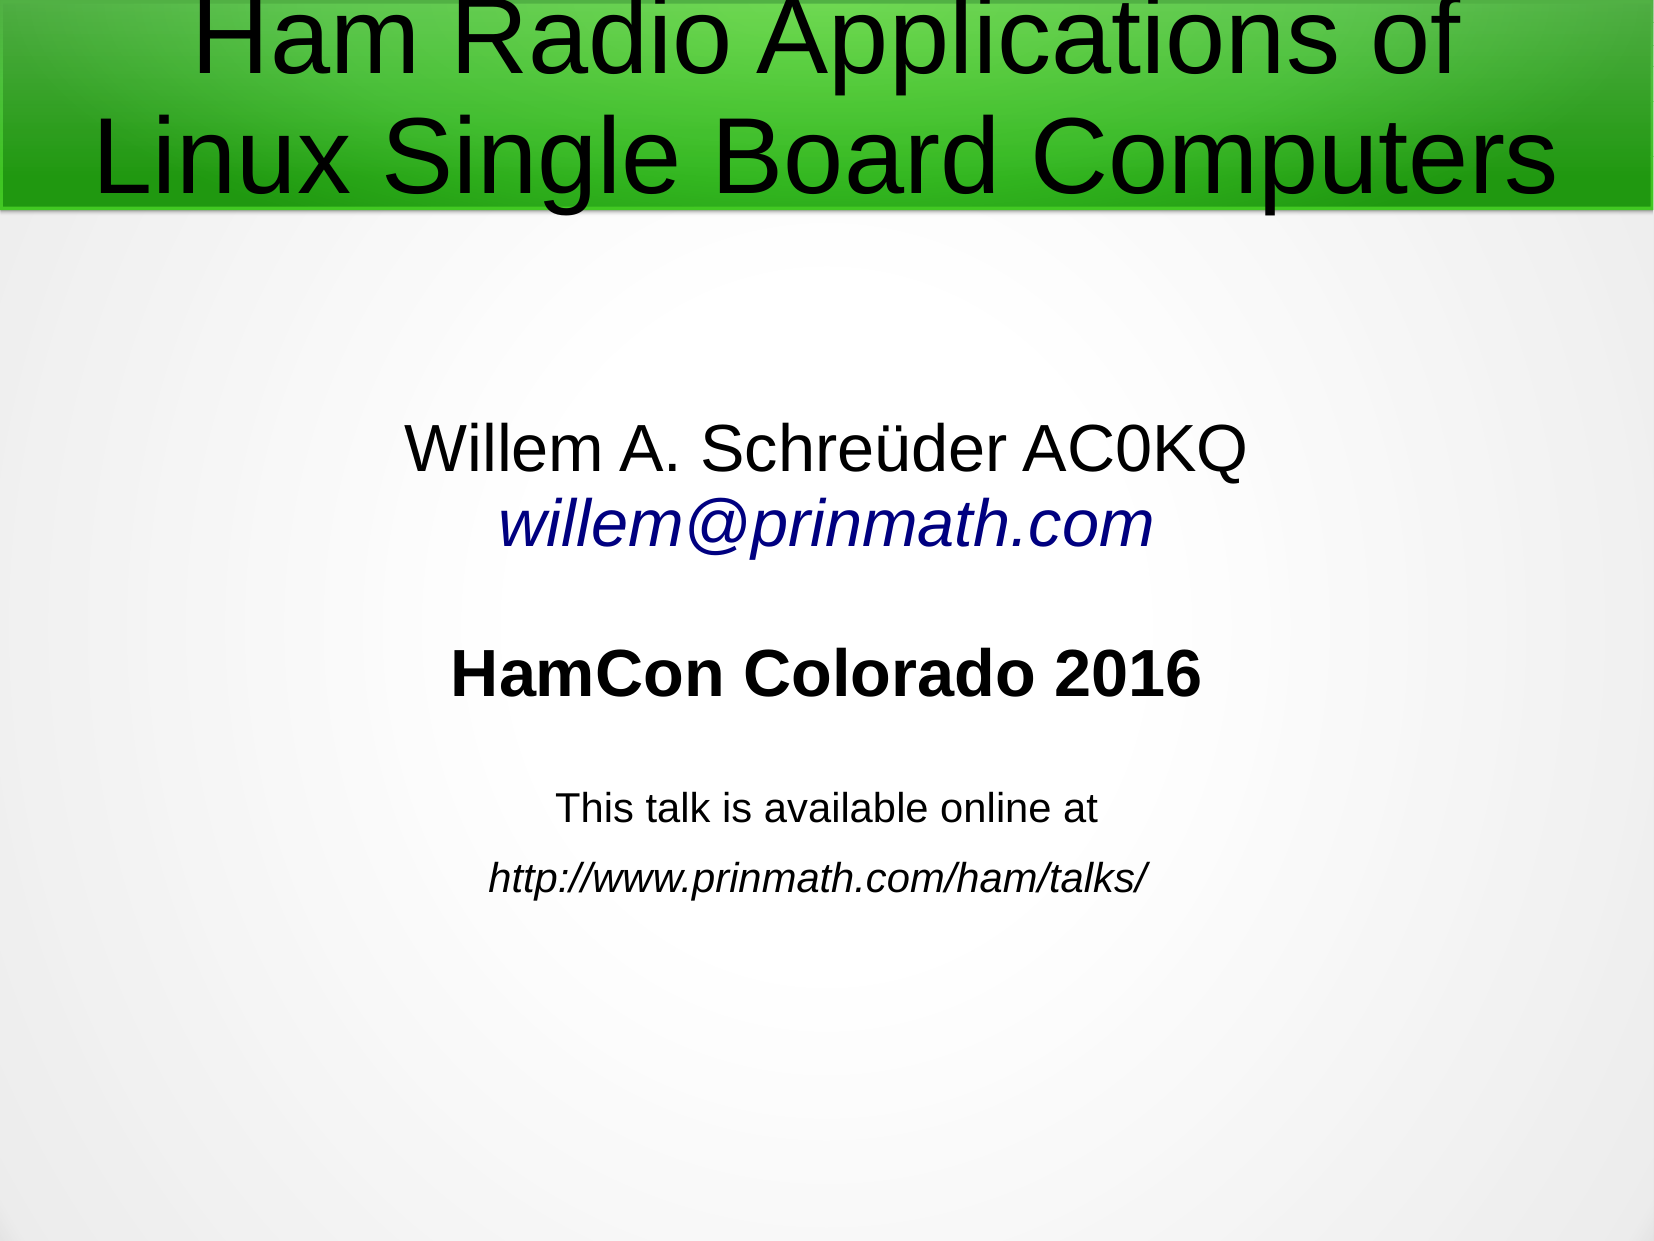

# Ham Radio Applications of Linux Single Board Computers
Willem A. Schreüder AC0KQ
willem@prinmath.com
HamCon Colorado 2016
This talk is available online at
http://www.prinmath.com/ham/talks/